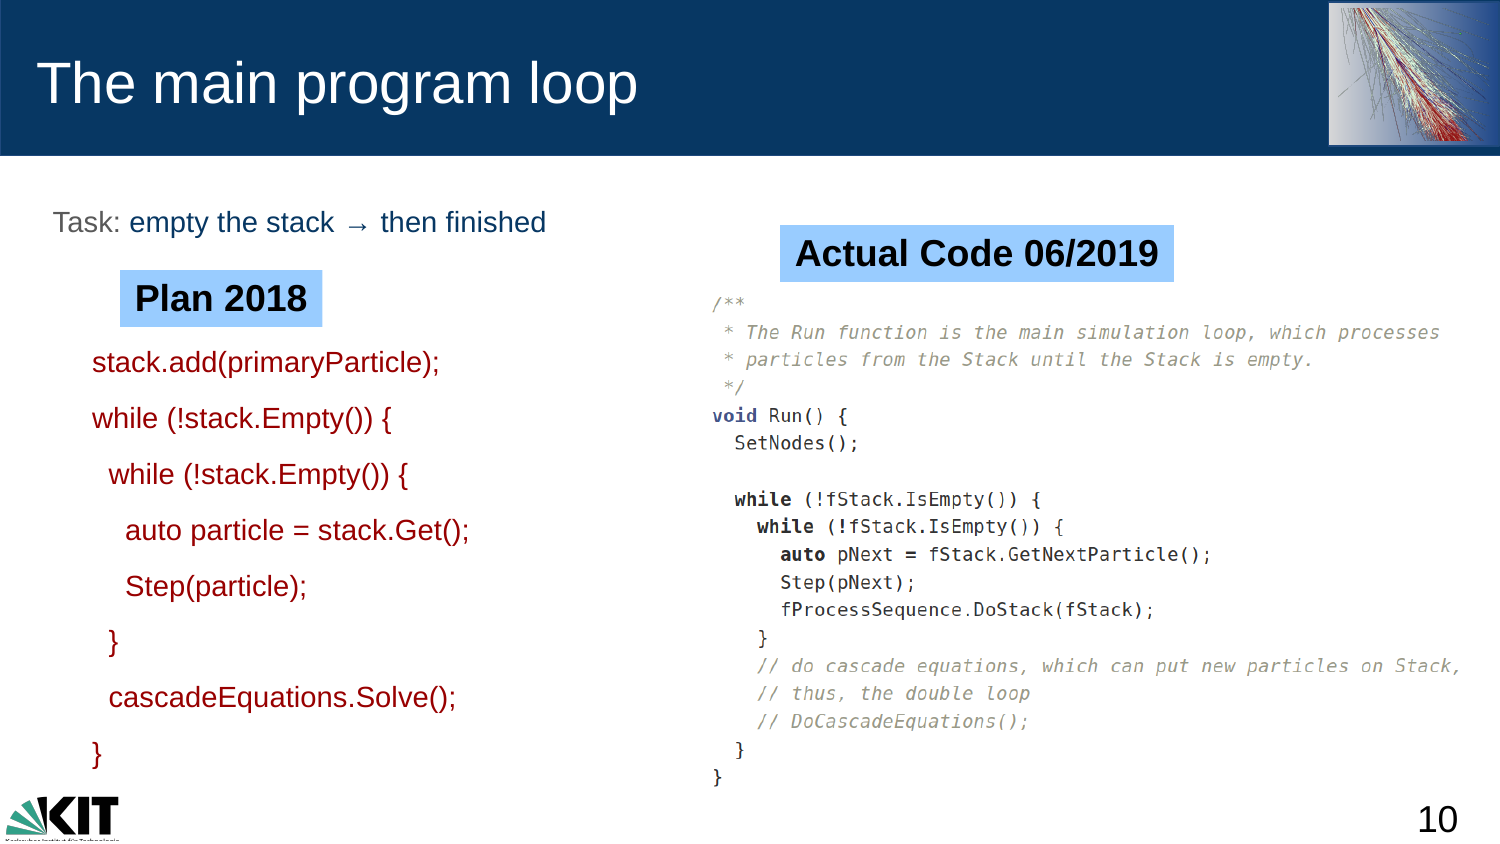

The main program loop
Task: empty the stack → then finished
Actual Code 06/2019
Plan 2018
stack.add(primaryParticle);
while (!stack.Empty()) {
 while (!stack.Empty()) {
 auto particle = stack.Get();
 Step(particle);
 }
 cascadeEquations.Solve();
}